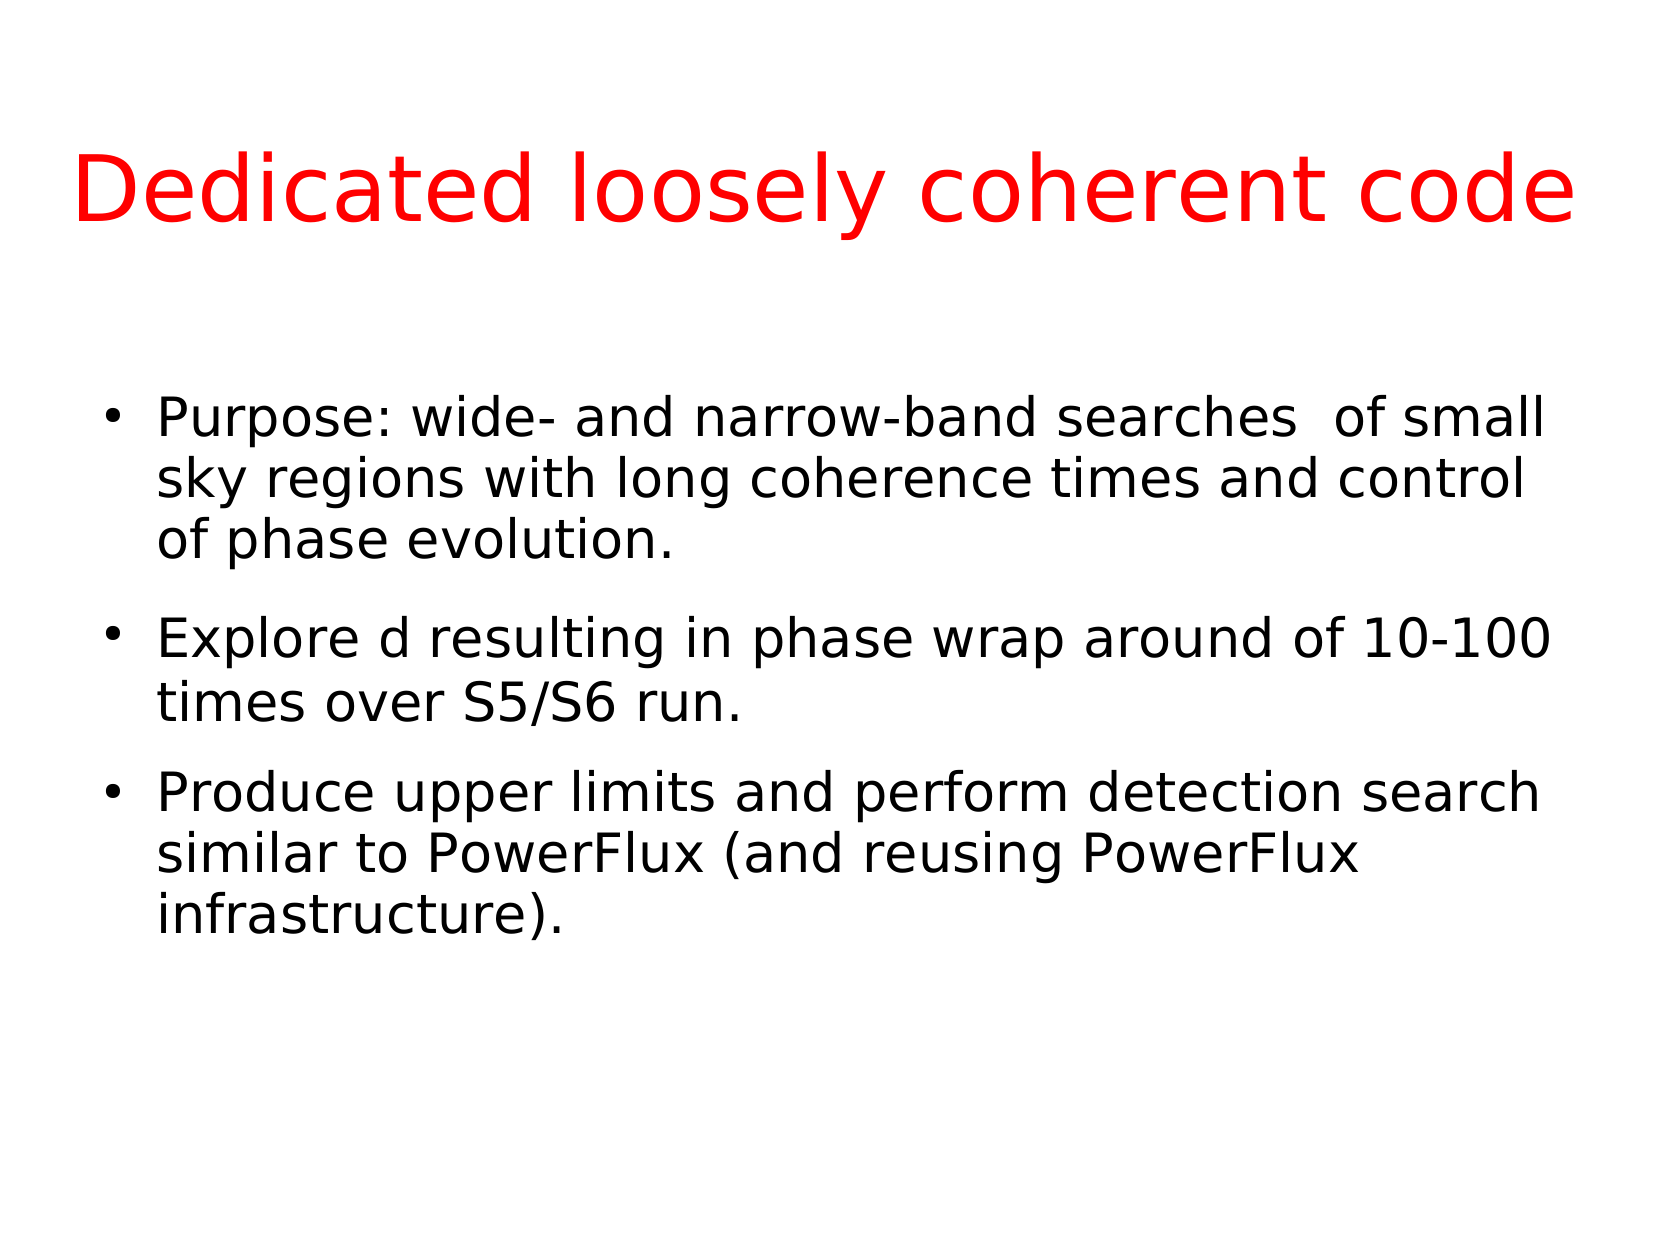

# Dedicated loosely coherent code
Purpose: wide- and narrow-band searches of small sky regions with long coherence times and control of phase evolution.
Explore d resulting in phase wrap around of 10-100 times over S5/S6 run.
Produce upper limits and perform detection search similar to PowerFlux (and reusing PowerFlux infrastructure).